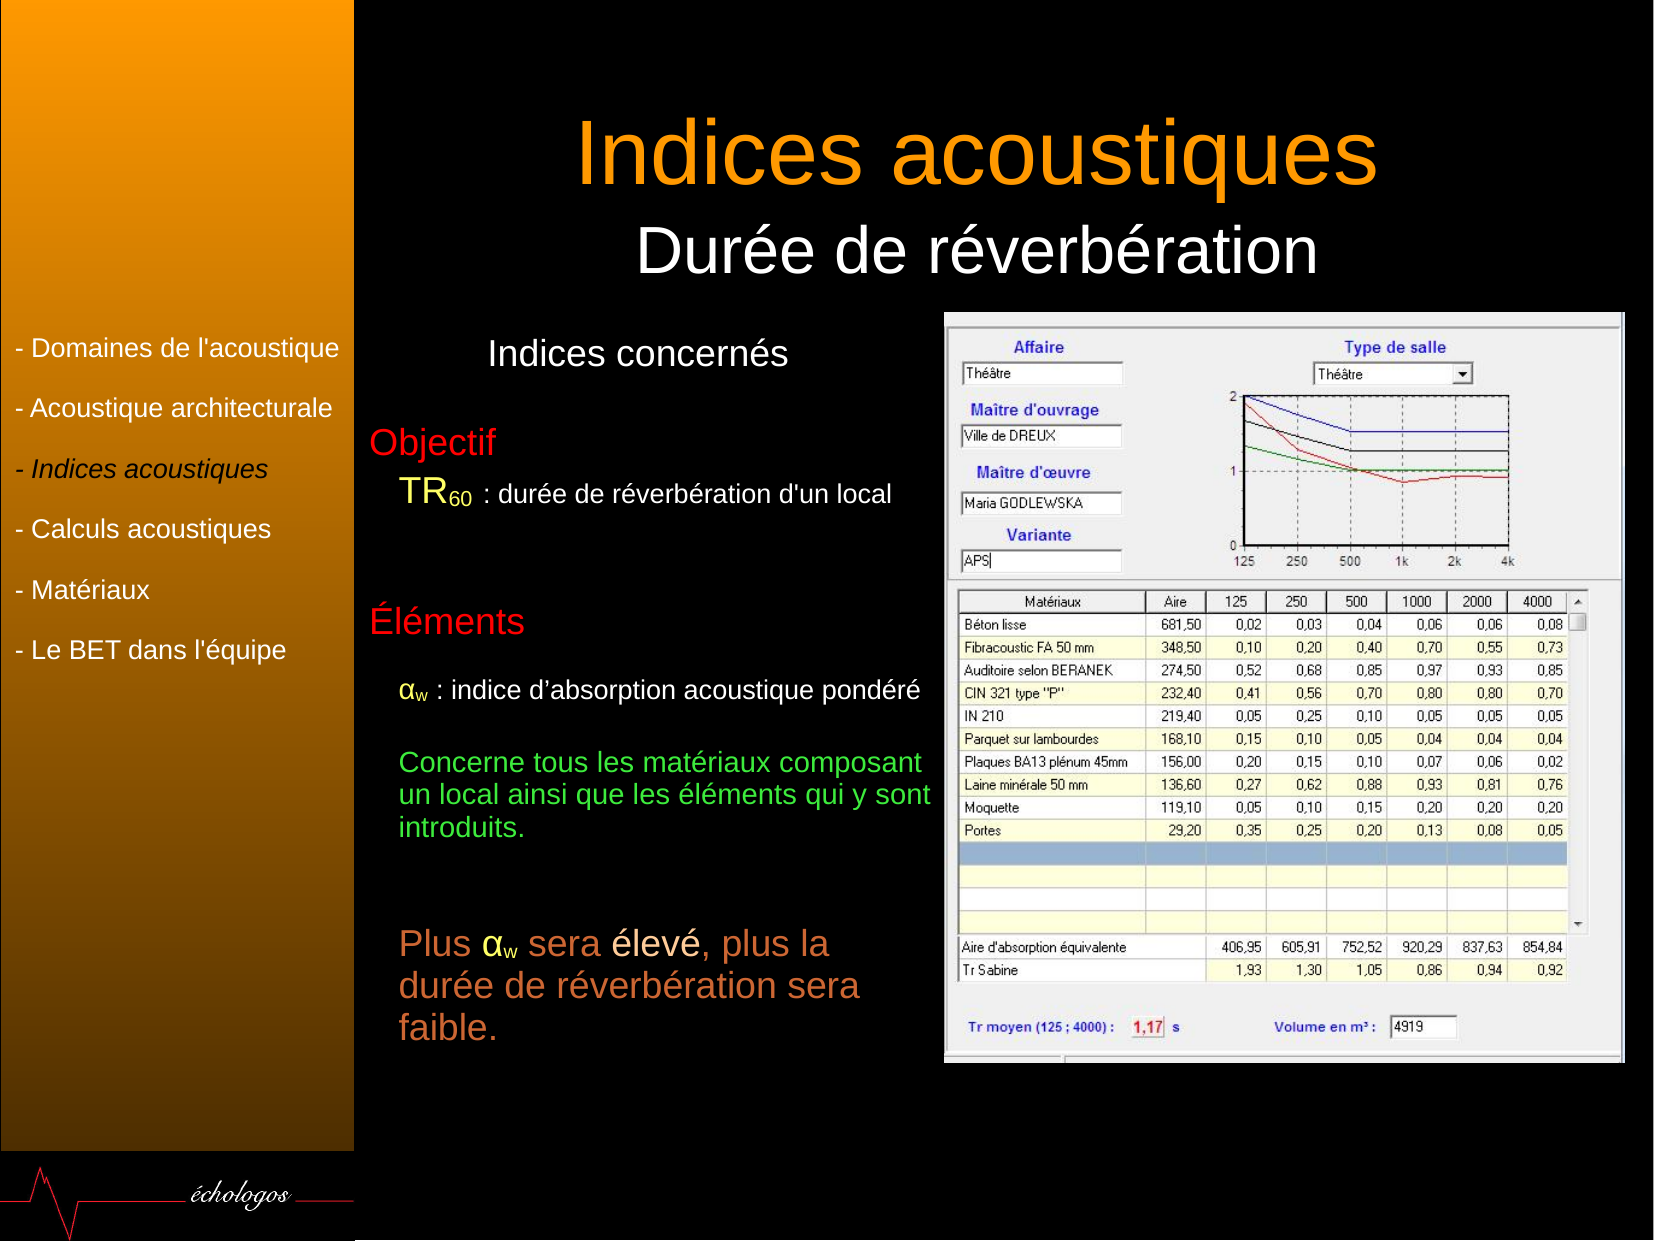

# Indices acoustiques
Durée de réverbération
Indices concernés
- Domaines de l'acoustique
- Acoustique architecturale
- Indices acoustiques
- Calculs acoustiques
- Matériaux
- Le BET dans l'équipe
Objectif
TR60 : durée de réverbération d'un local
Éléments
αw : indice d’absorption acoustique pondéré
Concerne tous les matériaux composant un local ainsi que les éléments qui y sont introduits.
Plus αw sera élevé, plus la durée de réverbération sera faible.